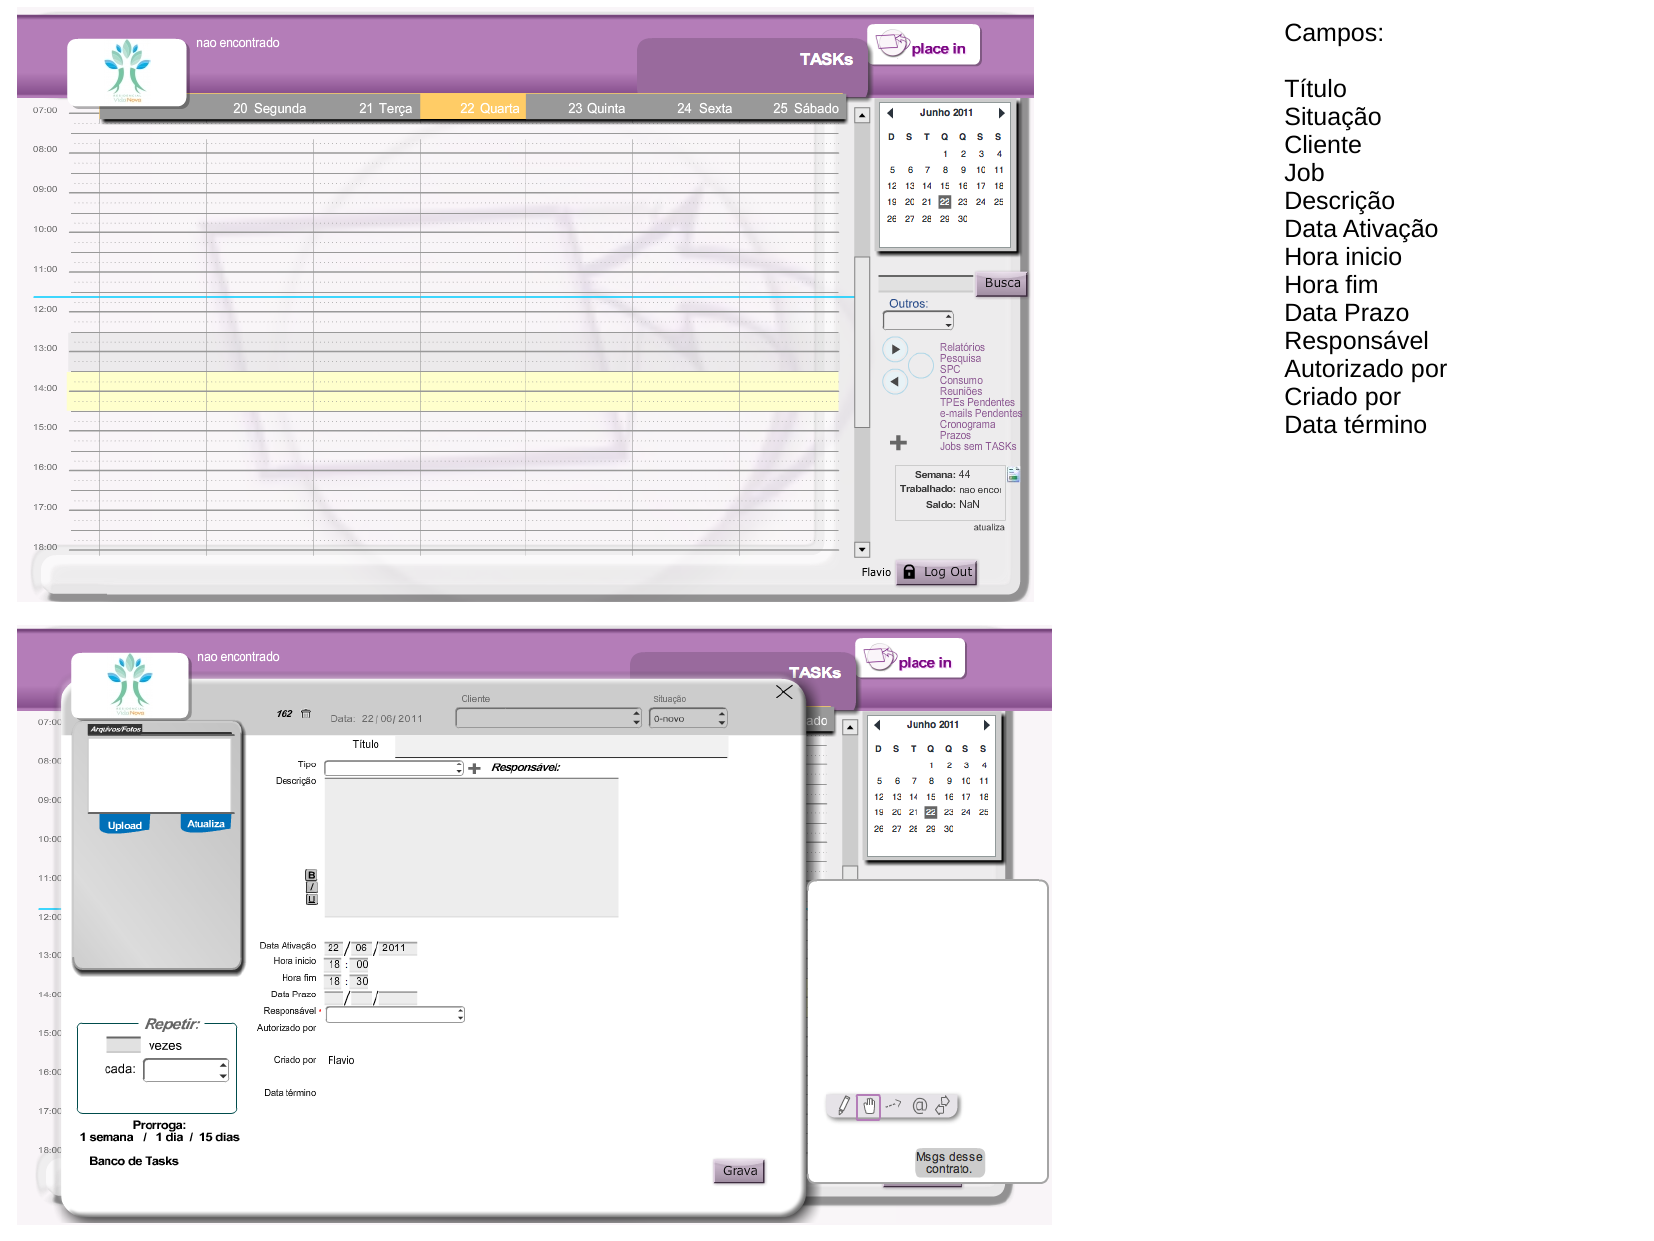

Campos:
Título
Situação
Cliente
Job
Descrição
Data Ativação
Hora inicio
Hora fim
Data Prazo
Responsável
Autorizado por
Criado por
Data término